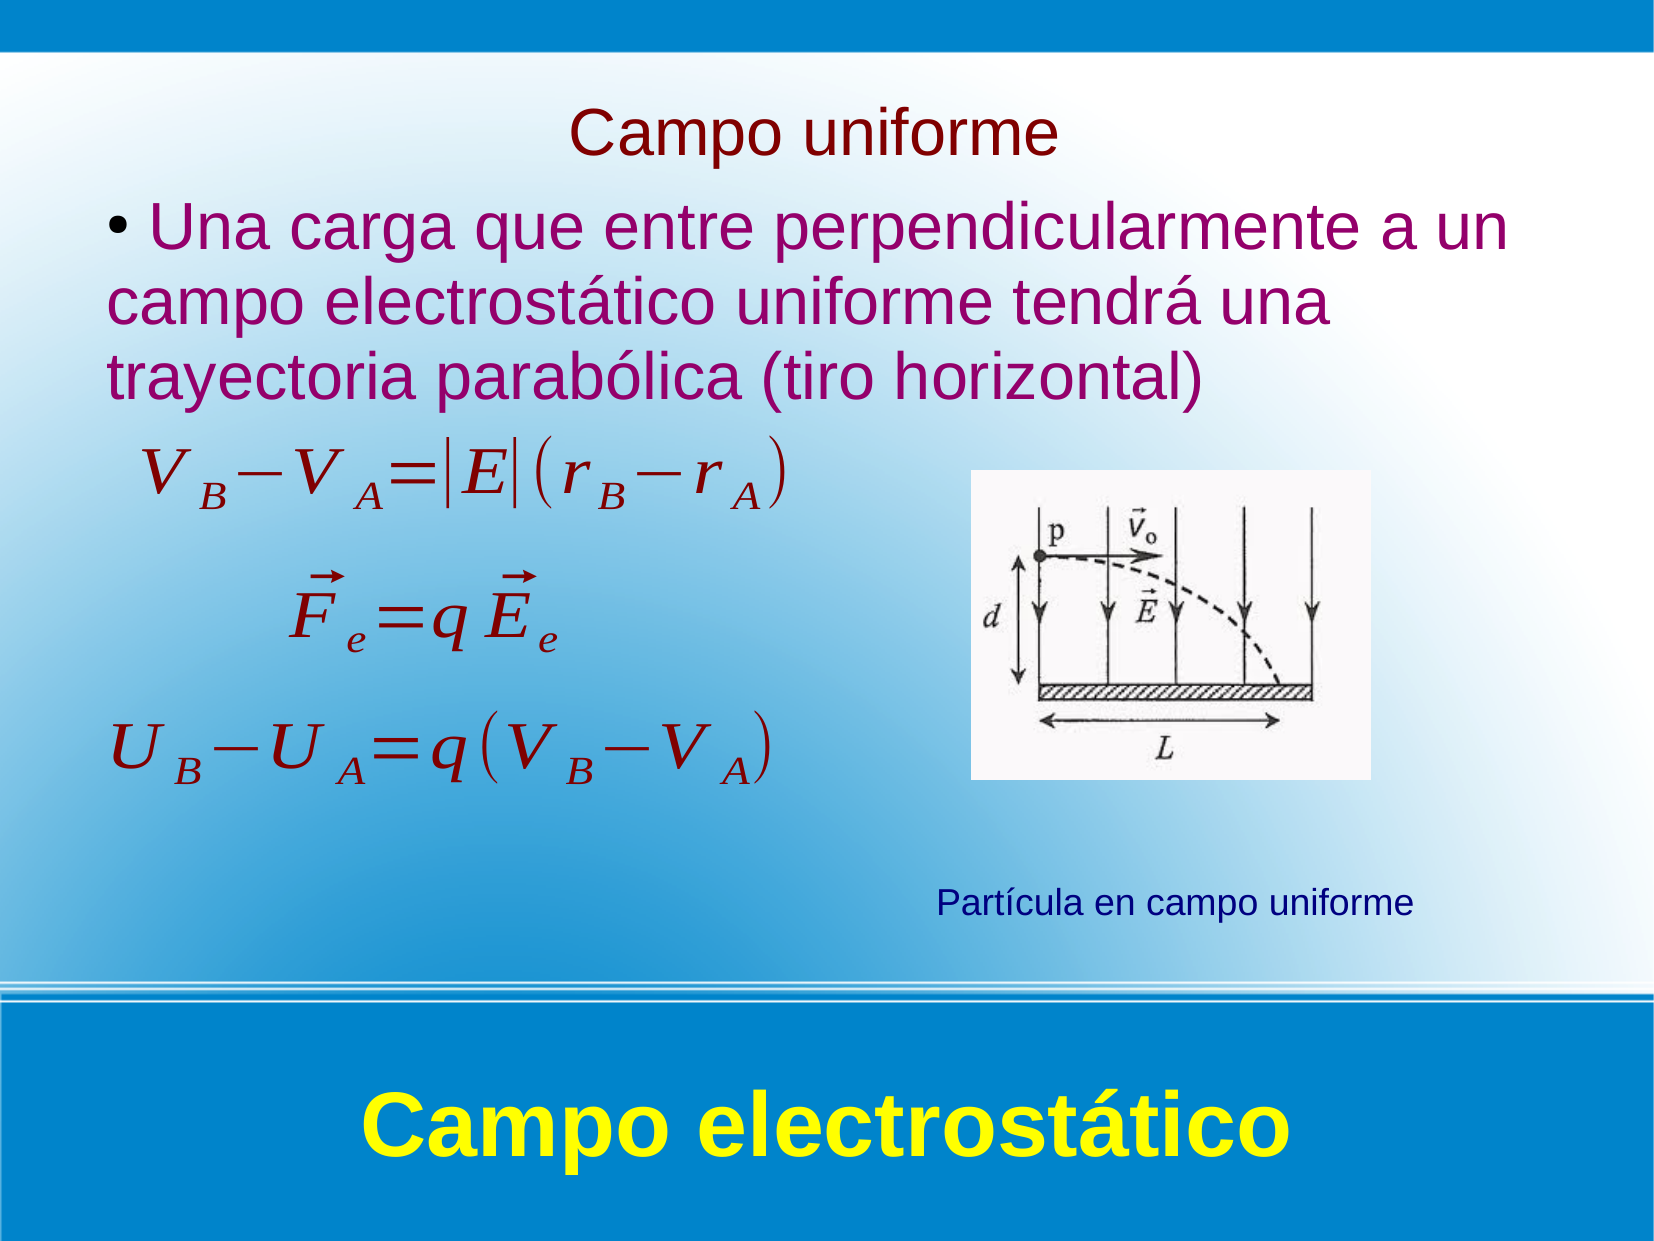

Campo uniforme
 Una carga que entre perpendicularmente a un campo electrostático uniforme tendrá una trayectoria parabólica (tiro horizontal)
Partícula en campo uniforme
# Campo electrostático